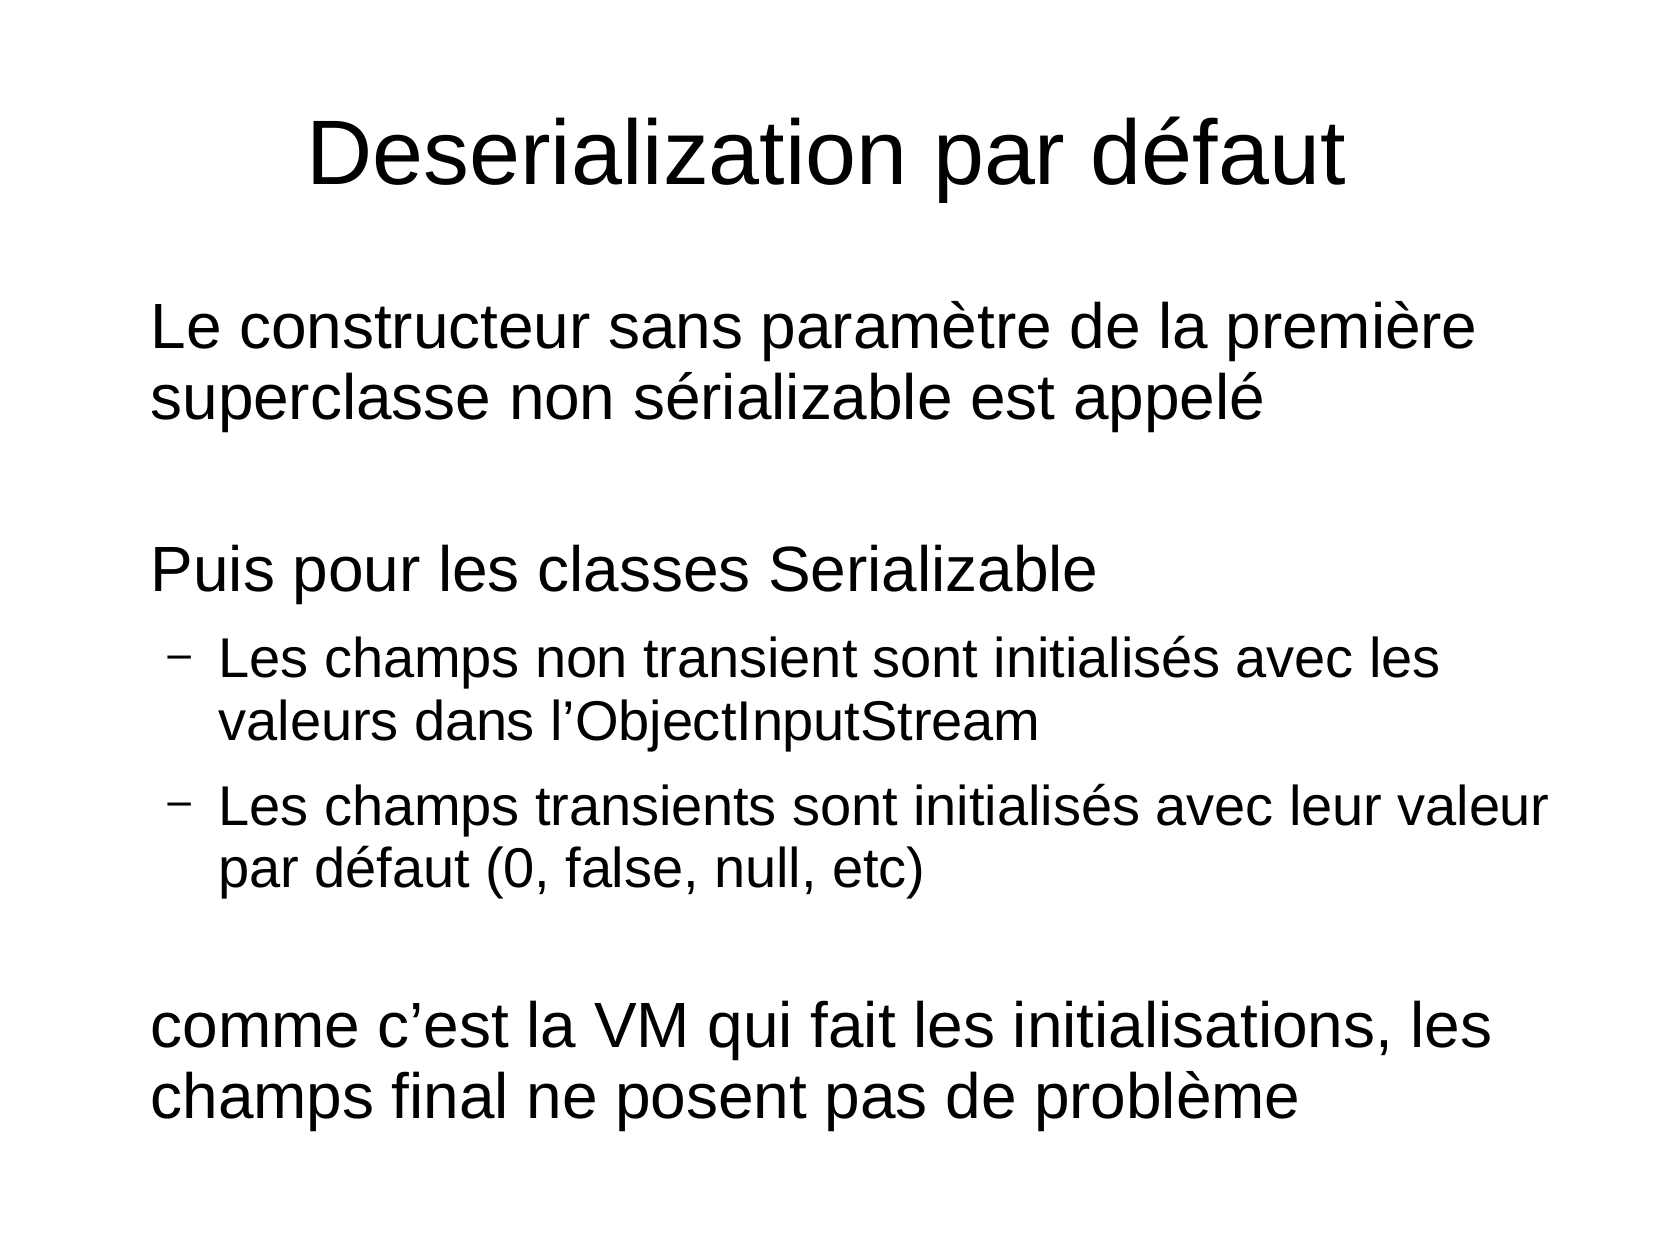

# Deserialization par défaut
Le constructeur sans paramètre de la première superclasse non sérializable est appelé
Puis pour les classes Serializable
Les champs non transient sont initialisés avec les valeurs dans l’ObjectInputStream
Les champs transients sont initialisés avec leur valeur par défaut (0, false, null, etc)
comme c’est la VM qui fait les initialisations, les champs final ne posent pas de problème